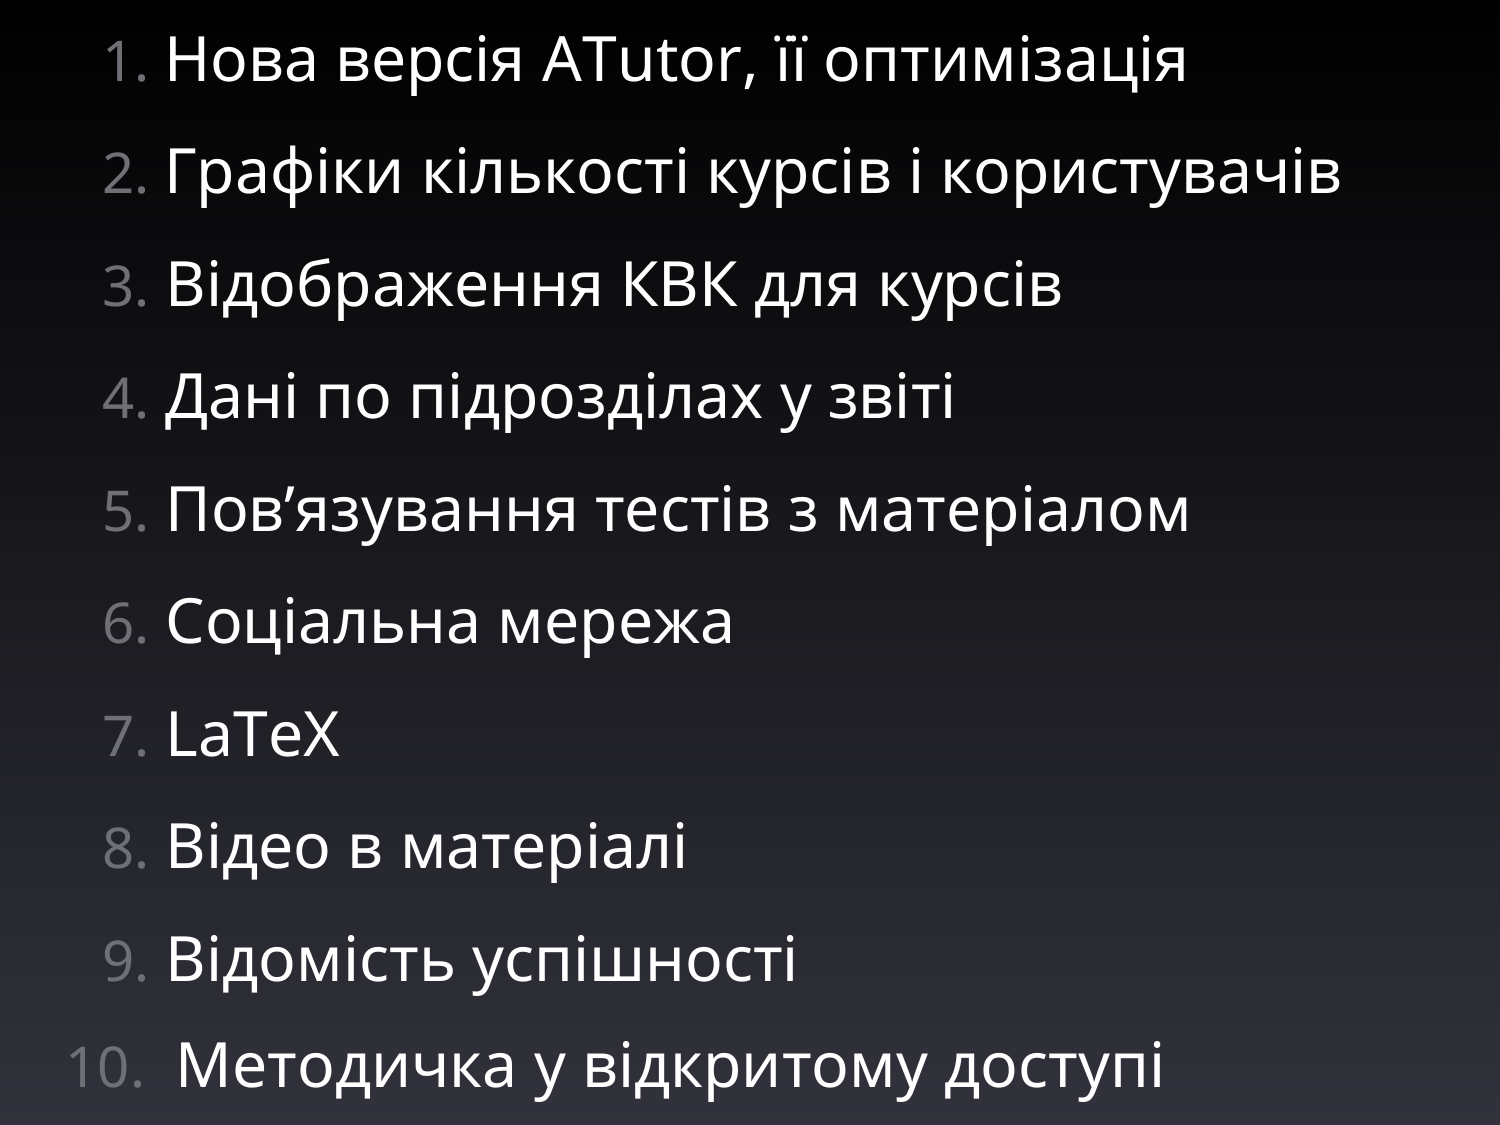

1. Нова версія ATutor, її оптимізація
2. Графіки кількості курсів і користувачів
3. Відображення КВК для курсів
4. Дані по підрозділах у звіті
5. Пов’язування тестів з матеріалом
6. Соціальна мережа
7. LaTeX
8. Відео в матеріалі
9. Відомість успішності
10.	Методичка у відкритому доступі